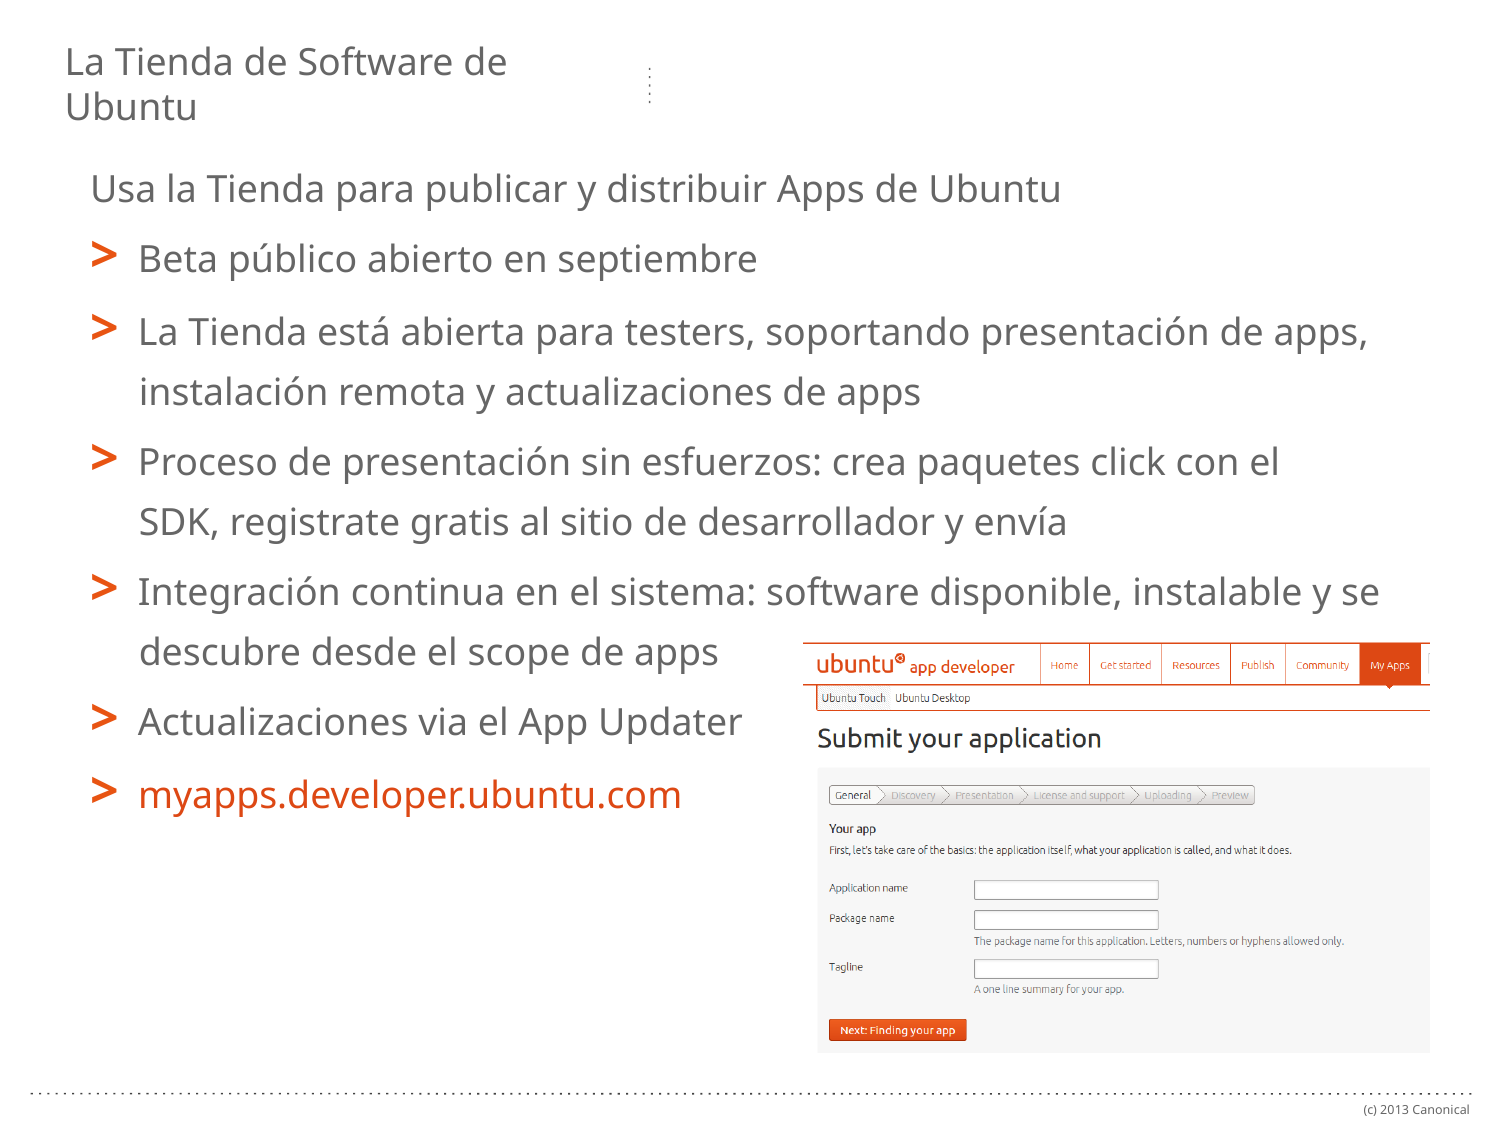

La Tienda de Software de Ubuntu
# Usa la Tienda para publicar y distribuir Apps de Ubuntu
> Beta público abierto en septiembre
> La Tienda está abierta para testers, soportando presentación de apps,
 instalación remota y actualizaciones de apps
> Proceso de presentación sin esfuerzos: crea paquetes click con el
 SDK, registrate gratis al sitio de desarrollador y envía
> Integración continua en el sistema: software disponible, instalable y se
 descubre desde el scope de apps
> Actualizaciones via el App Updater
> myapps.developer.ubuntu.com
(c) 2013 Canonical